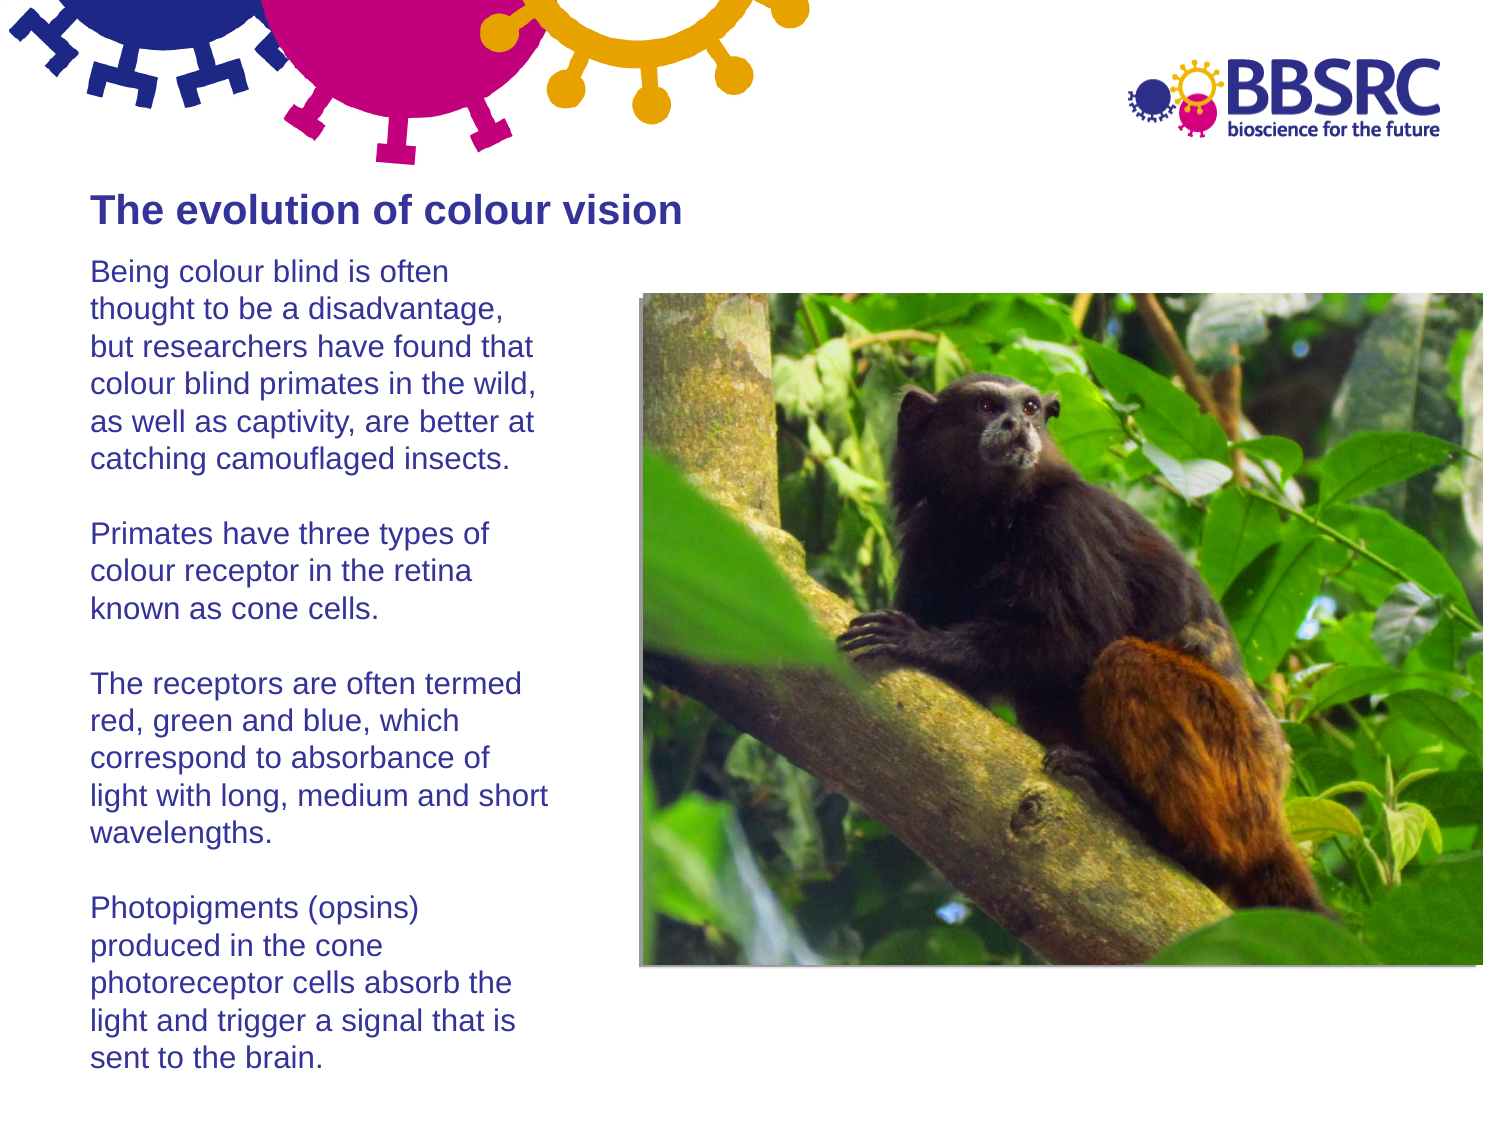

# The evolution of colour vision
Being colour blind is often thought to be a disadvantage, but researchers have found that colour blind primates in the wild, as well as captivity, are better at catching camouflaged insects.
Primates have three types of colour receptor in the retina known as cone cells.
The receptors are often termed red, green and blue, which correspond to absorbance of light with long, medium and short wavelengths.
Photopigments (opsins) produced in the cone photoreceptor cells absorb the light and trigger a signal that is sent to the brain.